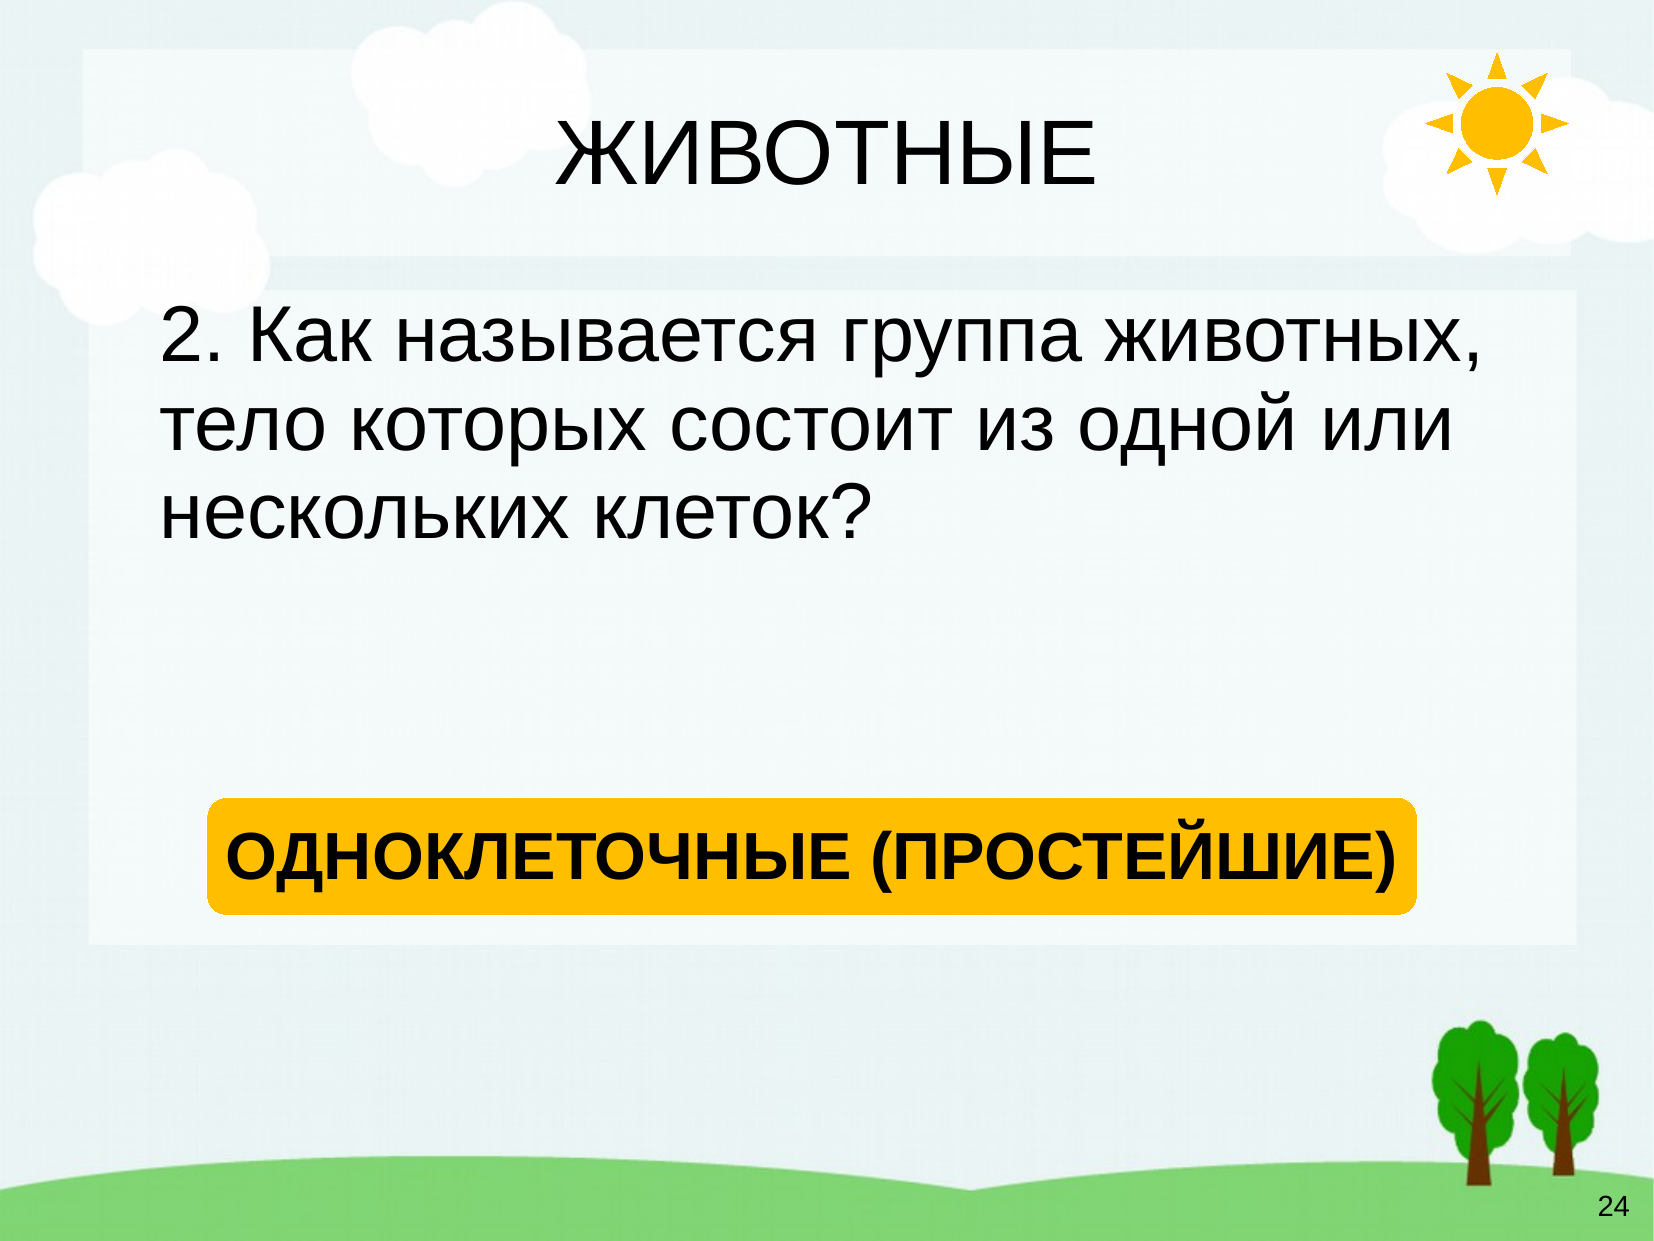

# ЖИВОТНЫЕ
2. Как называется группа животных, тело которых состоит из одной или нескольких клеток?
ОДНОКЛЕТОЧНЫЕ (ПРОСТЕЙШИЕ)
24